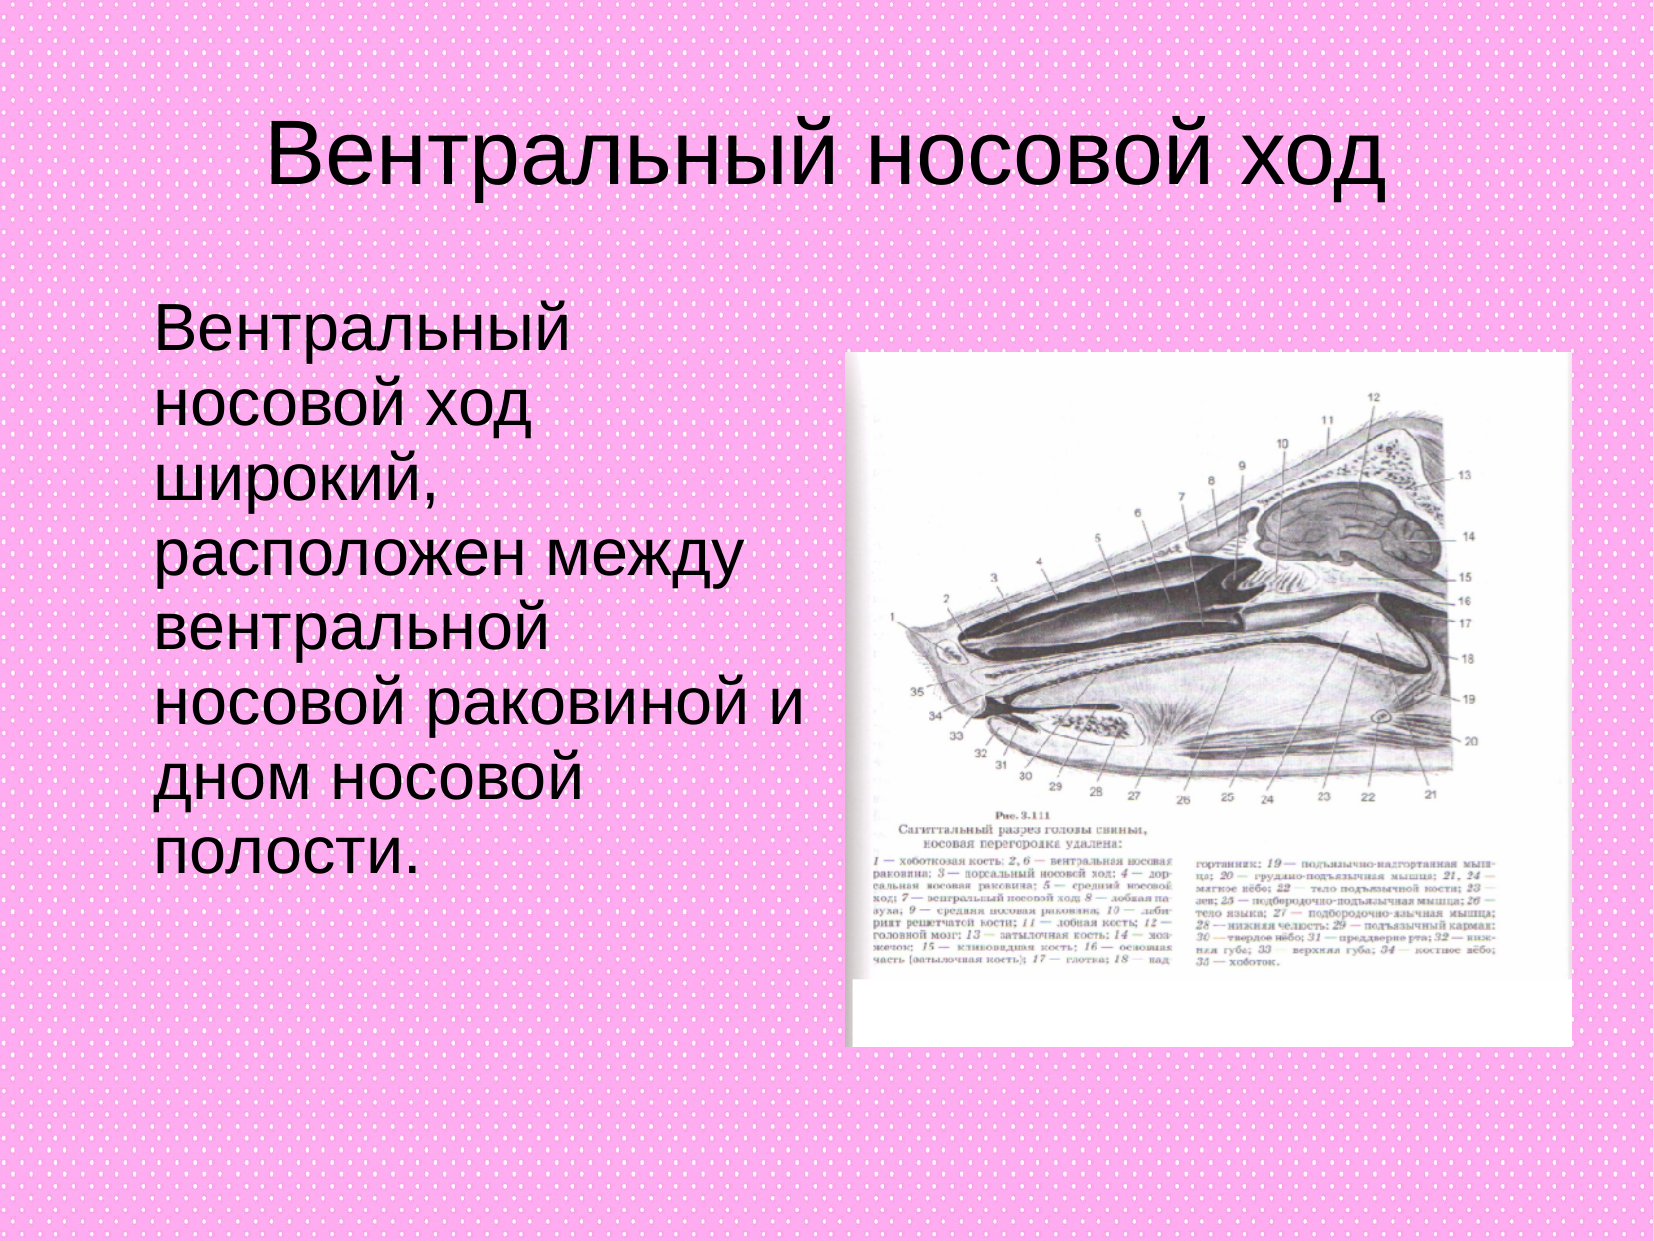

# Вентральный носовой ход
Вентральный носовой ход широкий, расположен между вентральной носовой раковиной и дном носовой полости.